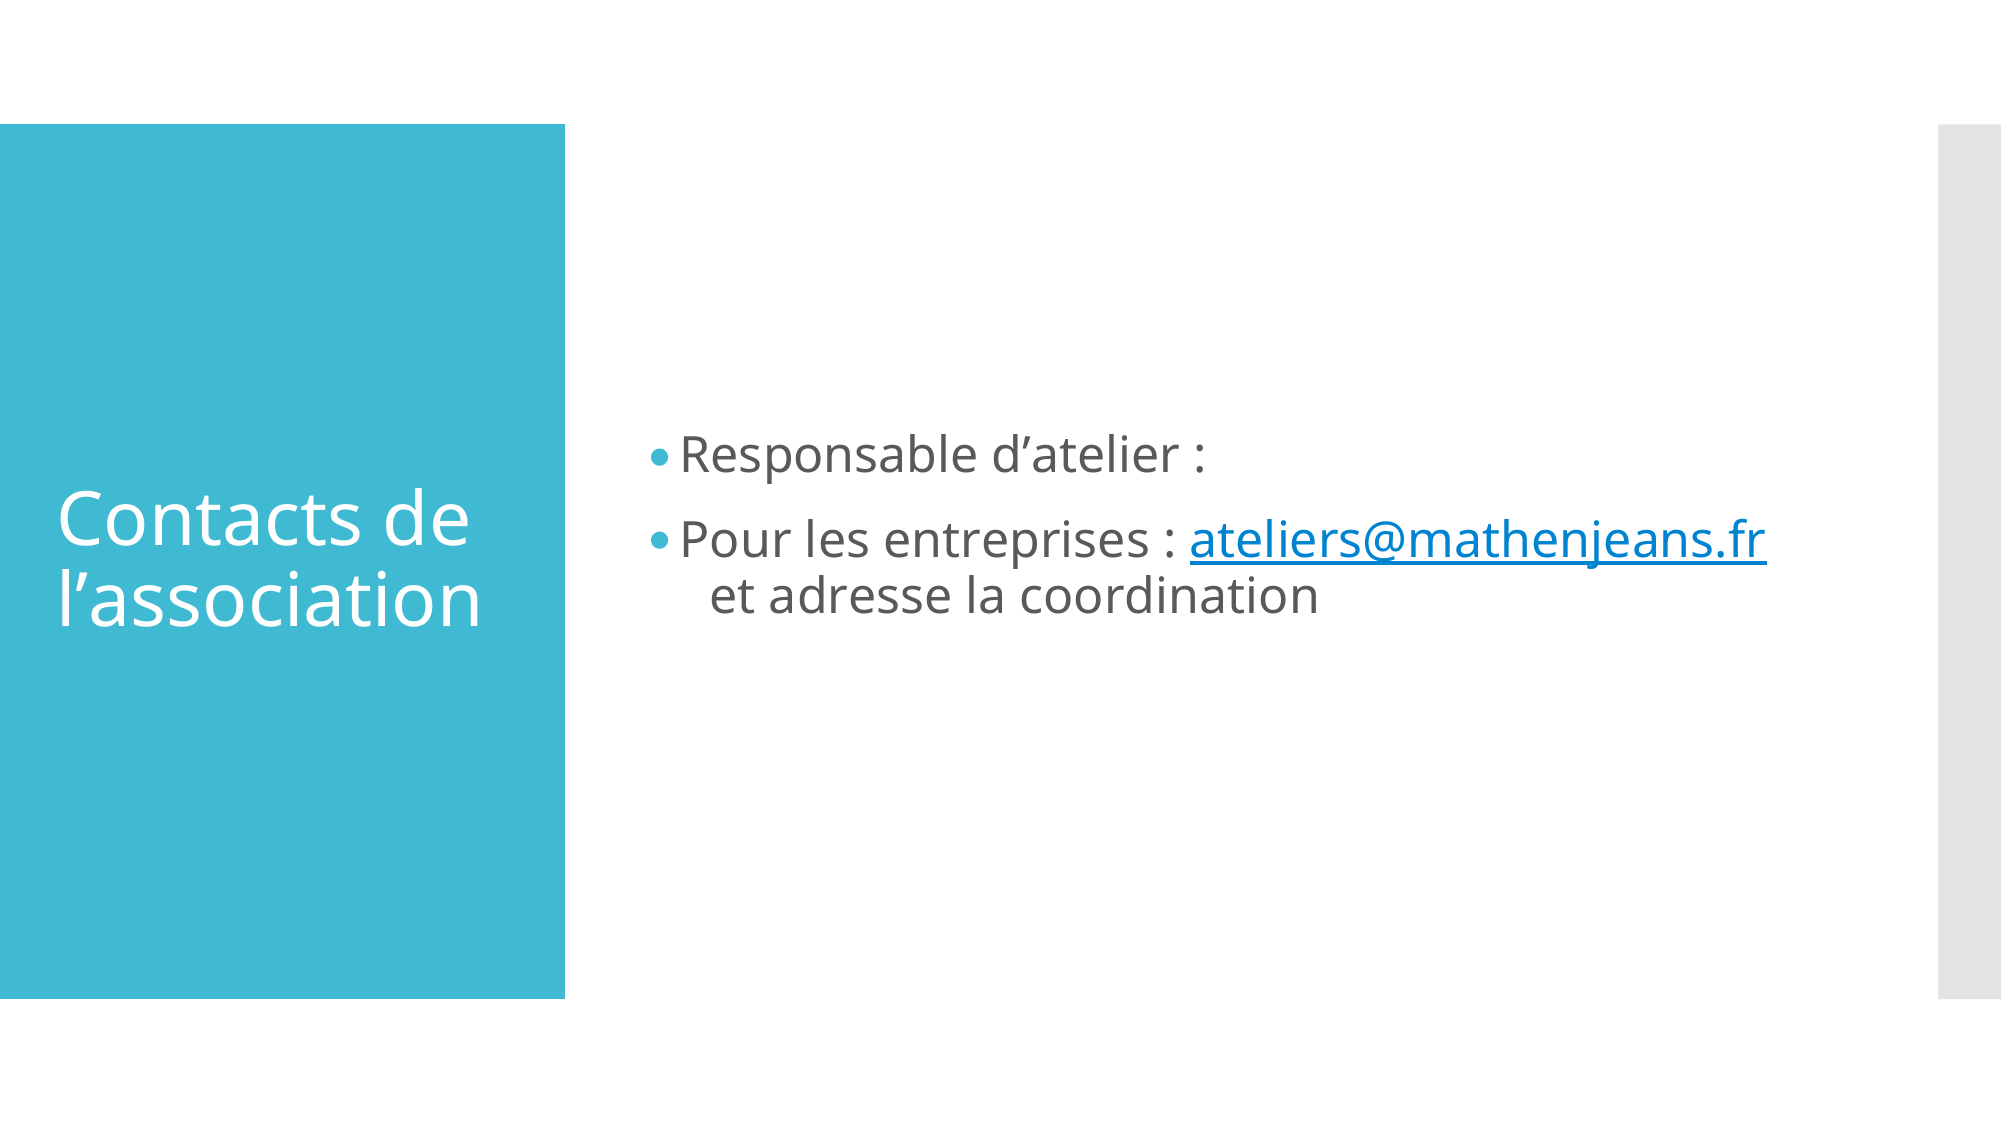

Responsable d’atelier :
Pour les entreprises : ateliers@mathenjeans.fr et adresse la coordination
# Contacts de l’association